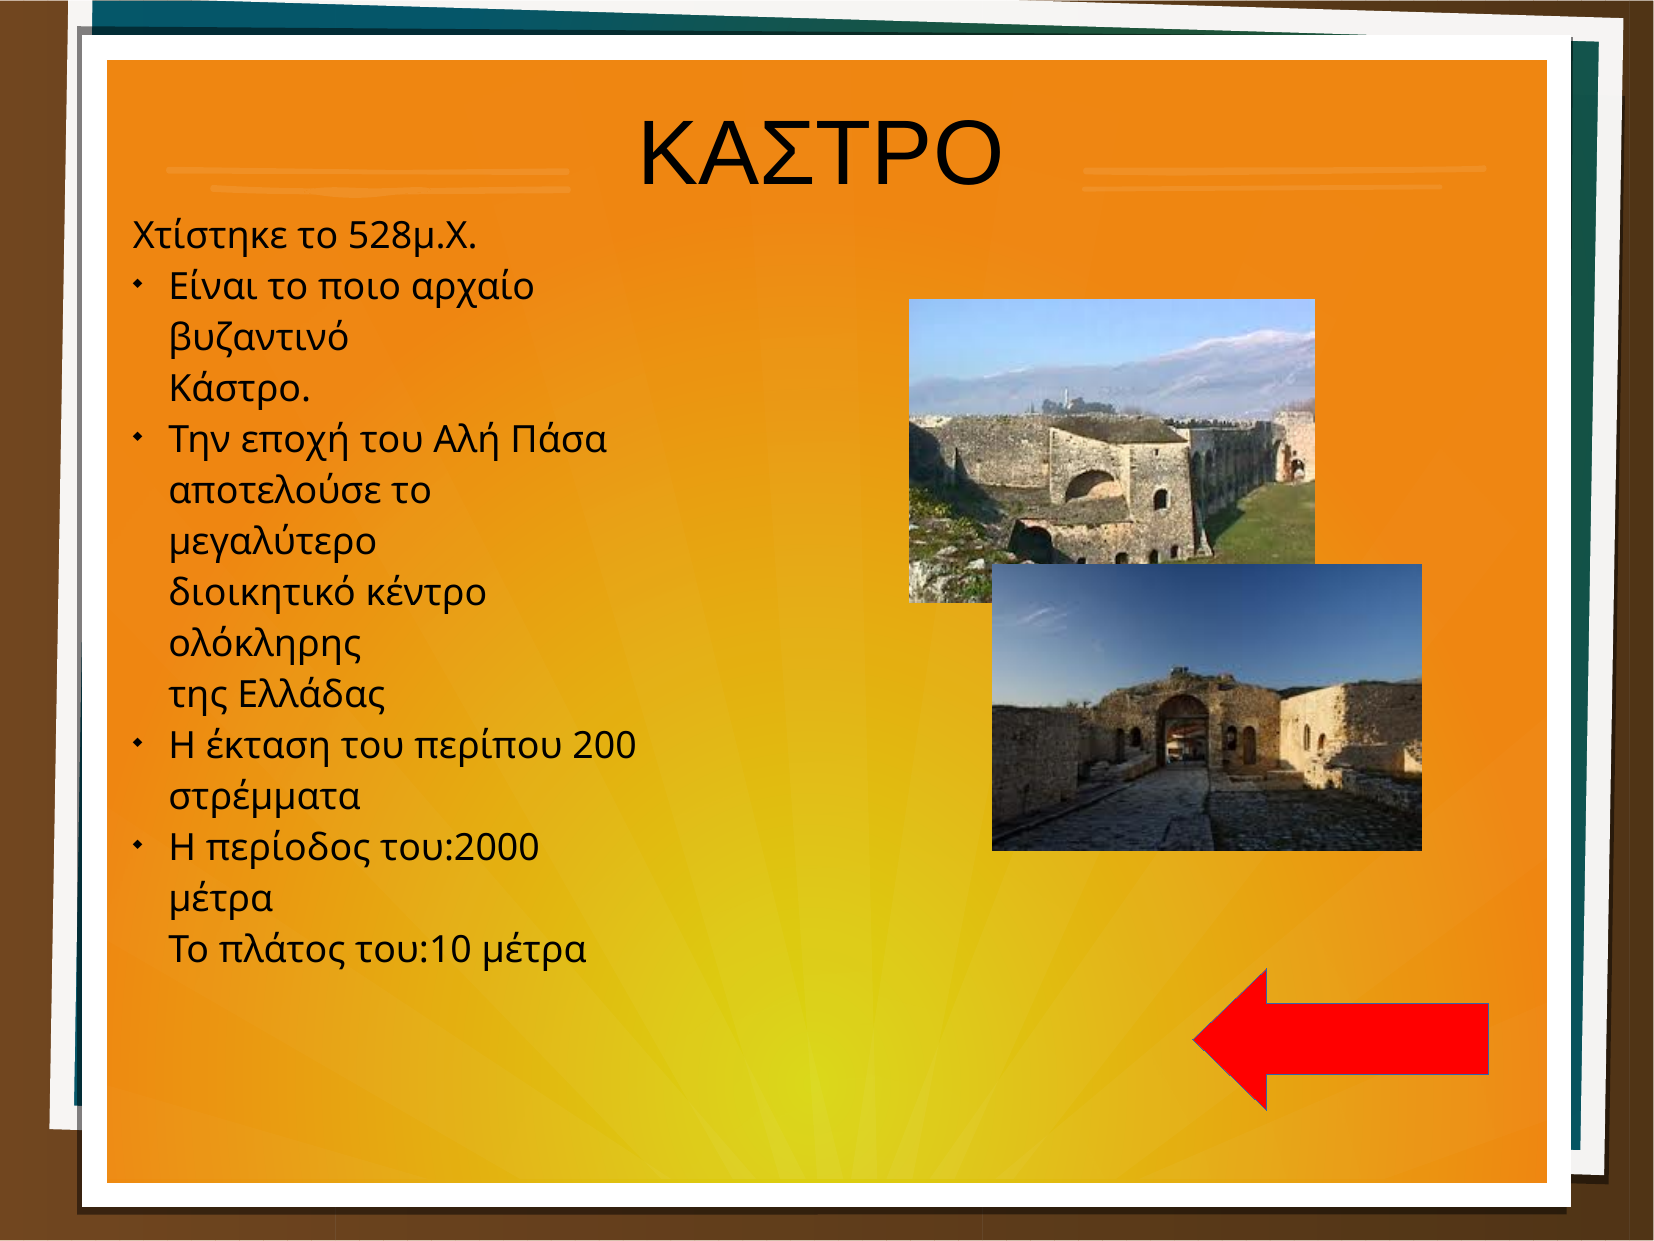

Χτίστηκε το 528μ.Χ.
Είναι το ￀ιο
# ΚΑΣΤΡΟ
Χτίστηκε το 528μ.Χ.
Είναι το ποιο αρχαίο βυζαντινό
Κάστρο.
Την εποχή του Αλή Πάσα
αποτελούσε το μεγαλύτερο
διοικητικό κέντρο ολόκληρης
της Ελλάδας
Η έκταση του περίπου 200
στρέμματα
Η περίοδος του:2000 μέτρα
Το πλάτος του:10 μέτρα